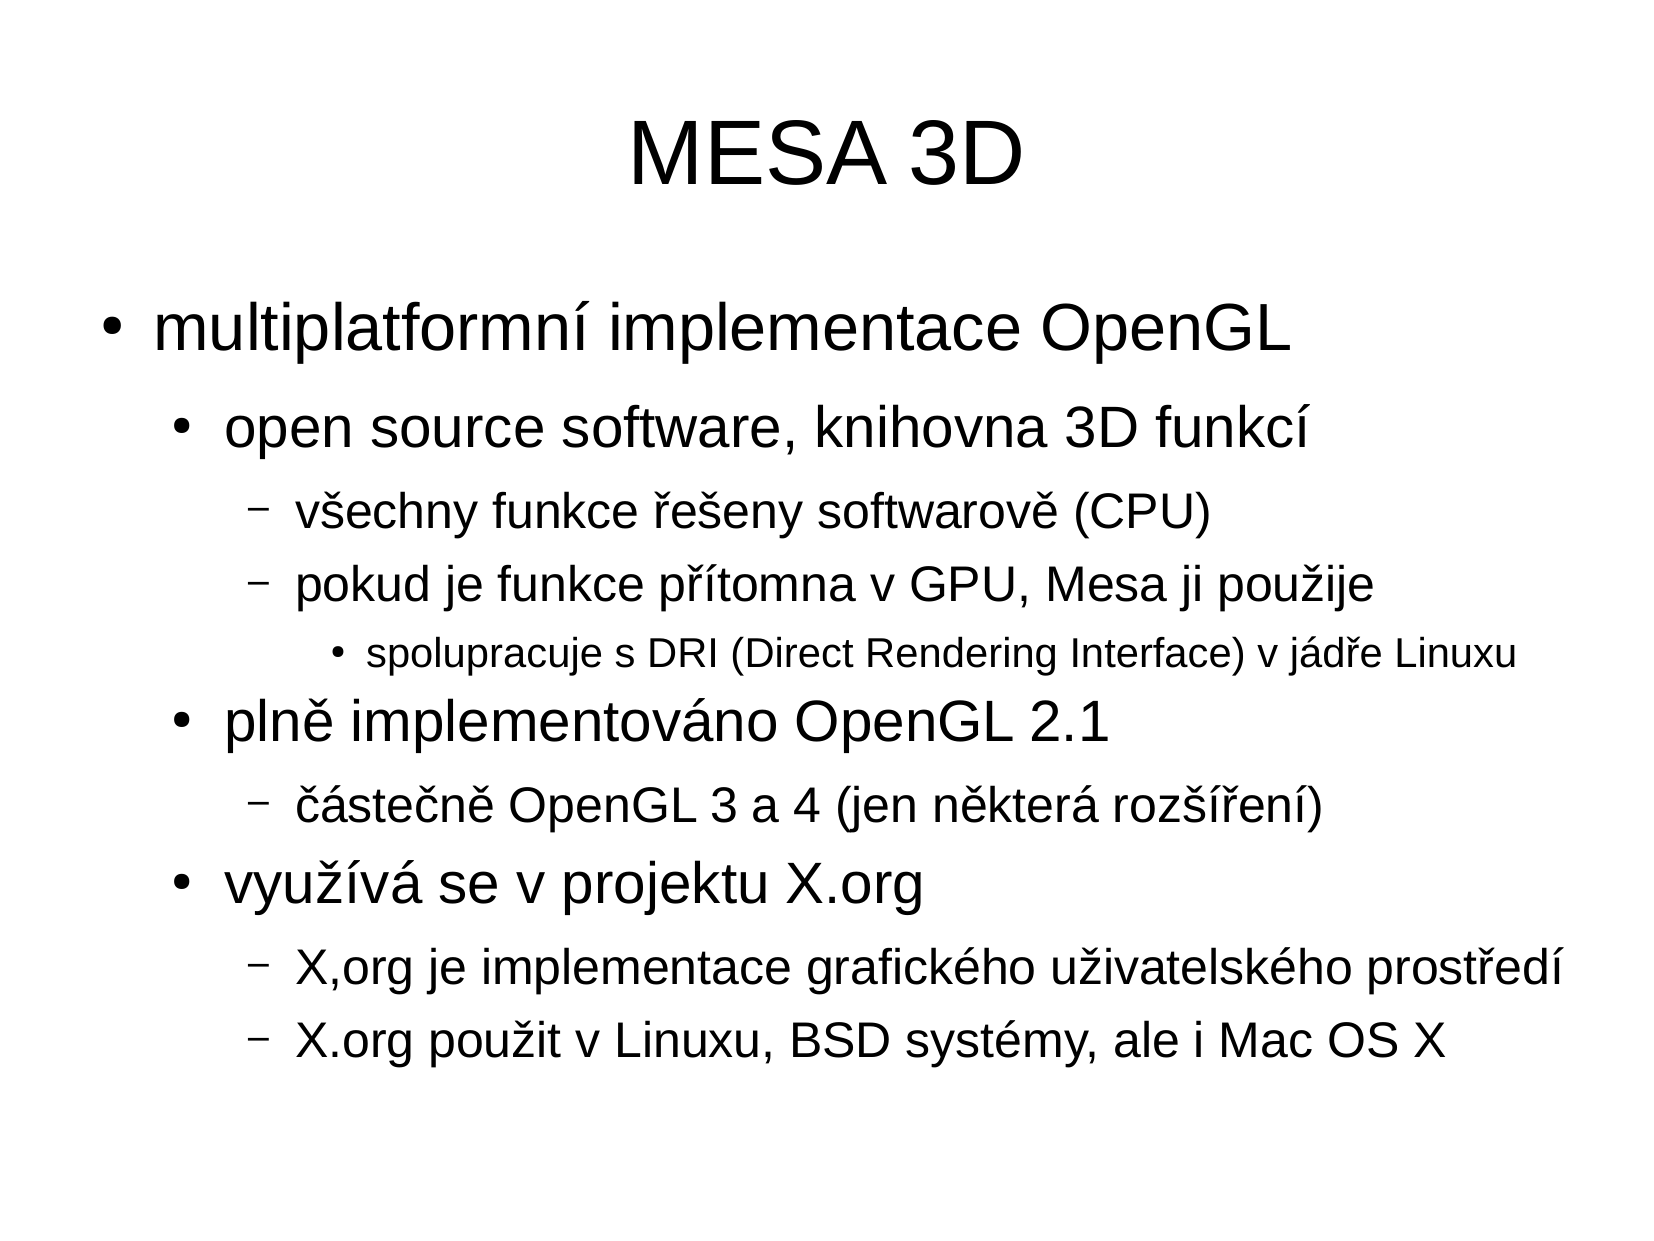

# MESA 3D
multiplatformní implementace OpenGL
open source software, knihovna 3D funkcí
všechny funkce řešeny softwarově (CPU)
pokud je funkce přítomna v GPU, Mesa ji použije
spolupracuje s DRI (Direct Rendering Interface) v jádře Linuxu
plně implementováno OpenGL 2.1
částečně OpenGL 3 a 4 (jen některá rozšíření)
využívá se v projektu X.org
X,org je implementace grafického uživatelského prostředí
X.org použit v Linuxu, BSD systémy, ale i Mac OS X